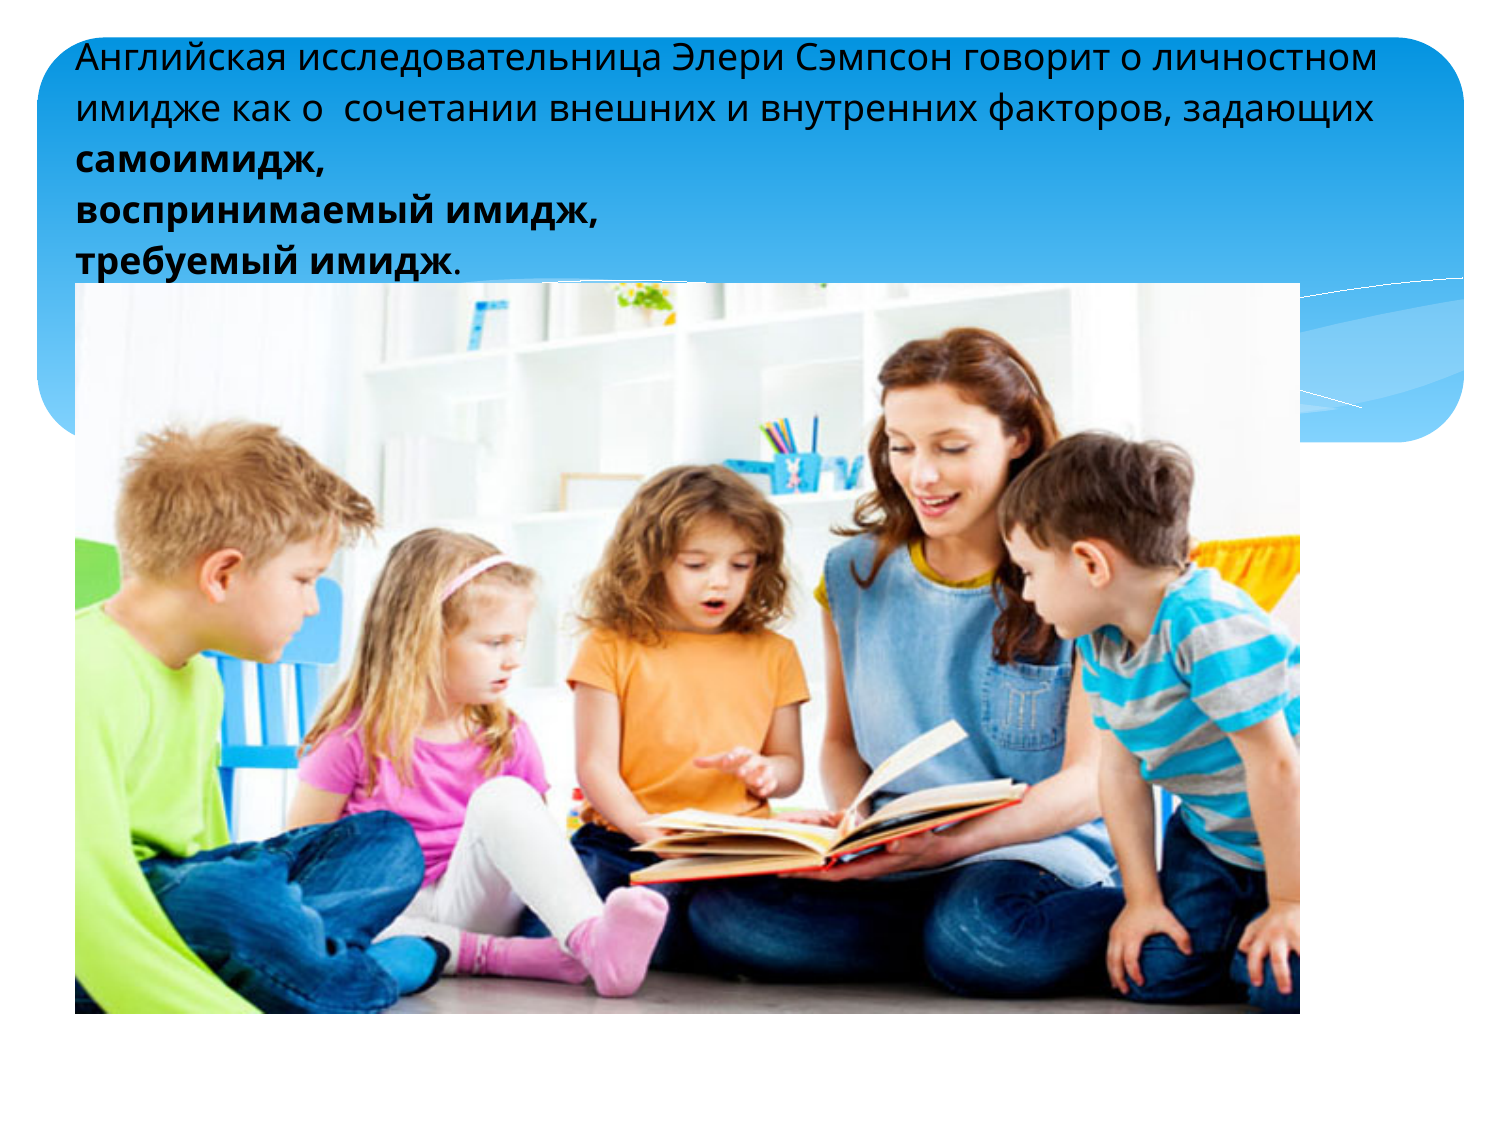

# Английская исследовательница Элери Сэмпсон говорит о личностном имидже как о сочетании внешних и внутренних факторов, задающих самоимидж, воспринимаемый имидж, требуемый имидж.